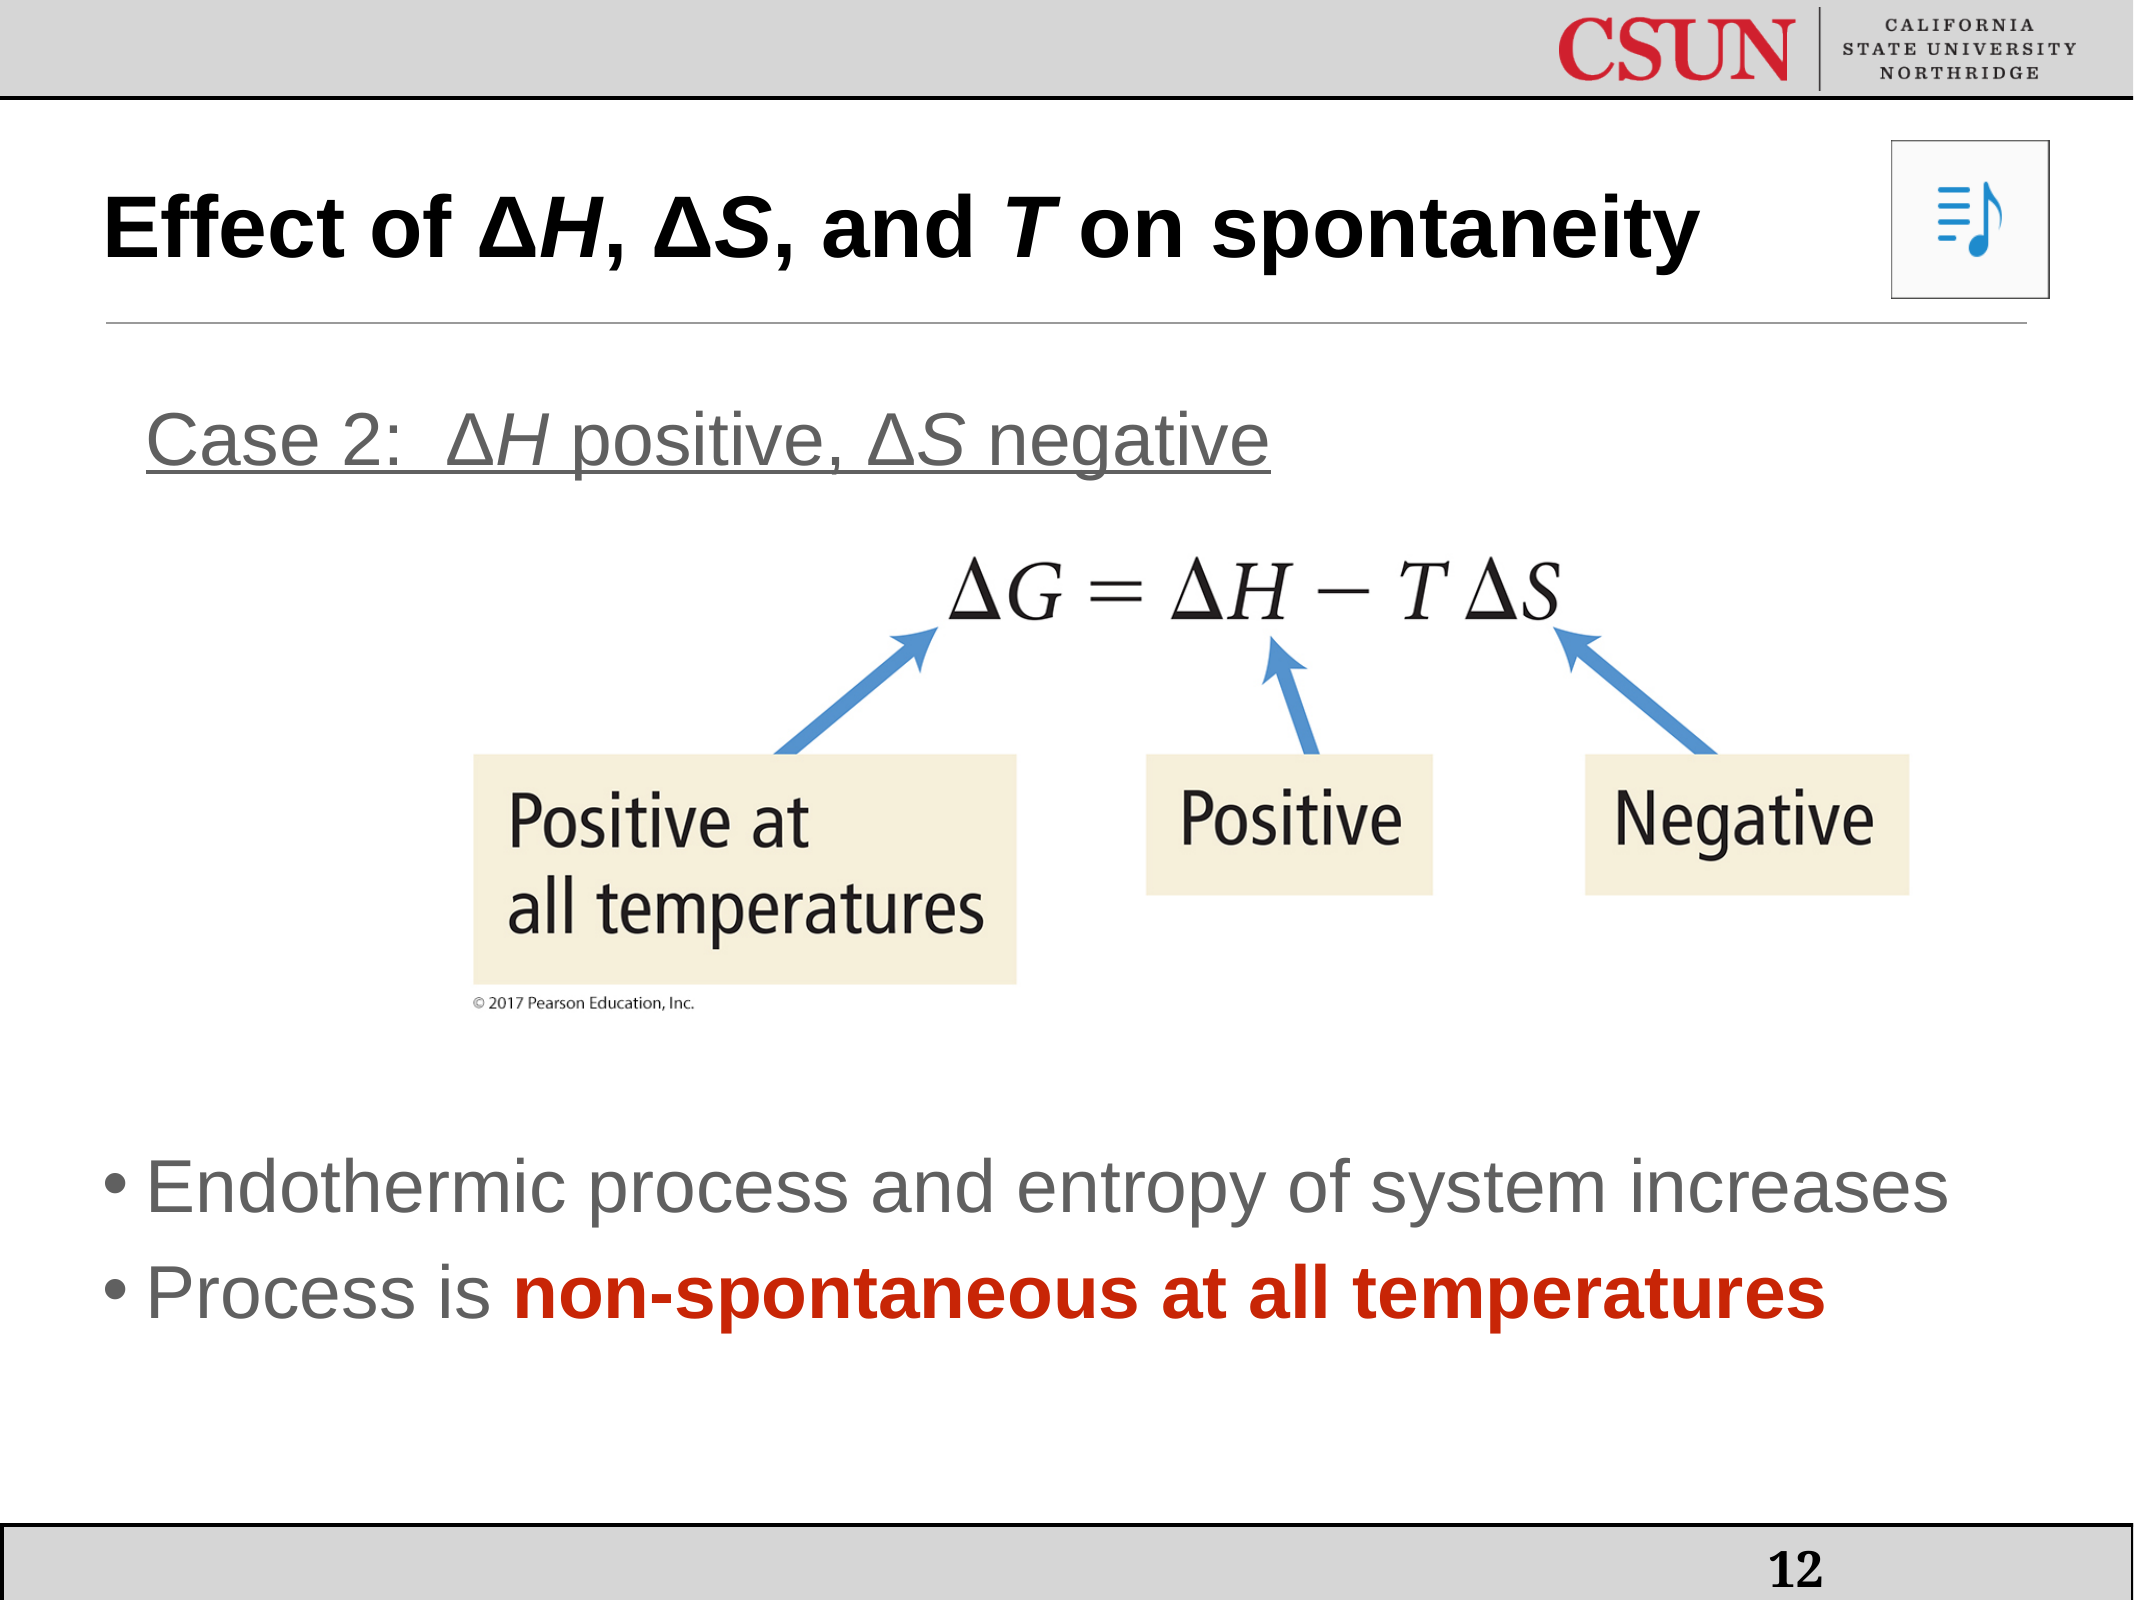

# Effect of ΔH, ΔS, and T on spontaneity
Case 2: ΔH positive, ΔS negative
Endothermic process and entropy of system increases
Process is non-spontaneous at all temperatures
12